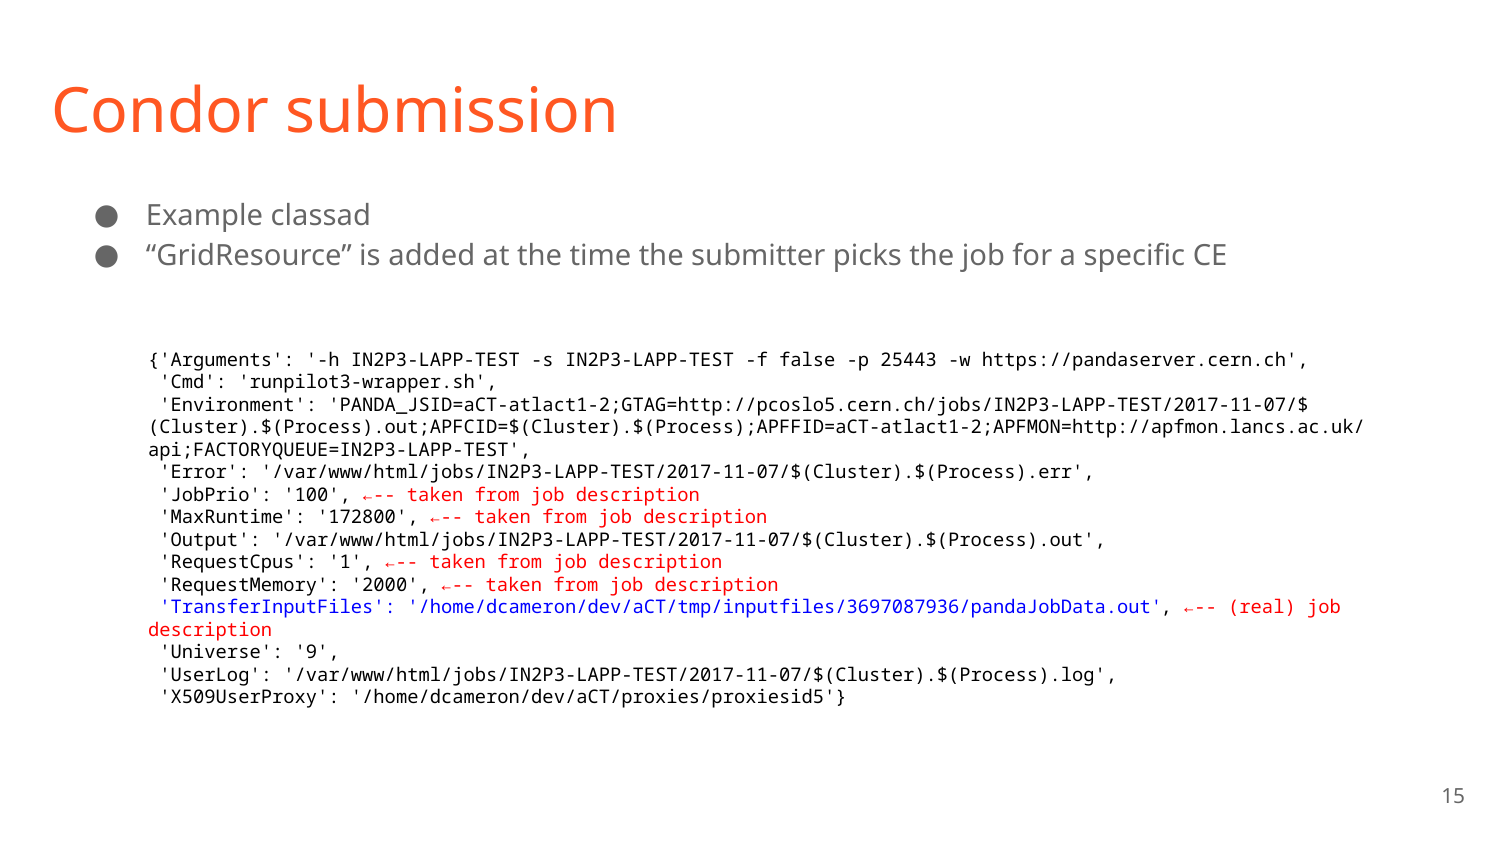

# Condor submission
Example classad
“GridResource” is added at the time the submitter picks the job for a specific CE
{'Arguments': '-h IN2P3-LAPP-TEST -s IN2P3-LAPP-TEST -f false -p 25443 -w https://pandaserver.cern.ch',
 'Cmd': 'runpilot3-wrapper.sh',
 'Environment': 'PANDA_JSID=aCT-atlact1-2;GTAG=http://pcoslo5.cern.ch/jobs/IN2P3-LAPP-TEST/2017-11-07/$(Cluster).$(Process).out;APFCID=$(Cluster).$(Process);APFFID=aCT-atlact1-2;APFMON=http://apfmon.lancs.ac.uk/api;FACTORYQUEUE=IN2P3-LAPP-TEST',
 'Error': '/var/www/html/jobs/IN2P3-LAPP-TEST/2017-11-07/$(Cluster).$(Process).err',
 'JobPrio': '100', ←-- taken from job description
 'MaxRuntime': '172800', ←-- taken from job description
 'Output': '/var/www/html/jobs/IN2P3-LAPP-TEST/2017-11-07/$(Cluster).$(Process).out',
 'RequestCpus': '1', ←-- taken from job description
 'RequestMemory': '2000', ←-- taken from job description
 'TransferInputFiles': '/home/dcameron/dev/aCT/tmp/inputfiles/3697087936/pandaJobData.out', ←-- (real) job description
 'Universe': '9',
 'UserLog': '/var/www/html/jobs/IN2P3-LAPP-TEST/2017-11-07/$(Cluster).$(Process).log',
 'X509UserProxy': '/home/dcameron/dev/aCT/proxies/proxiesid5'}